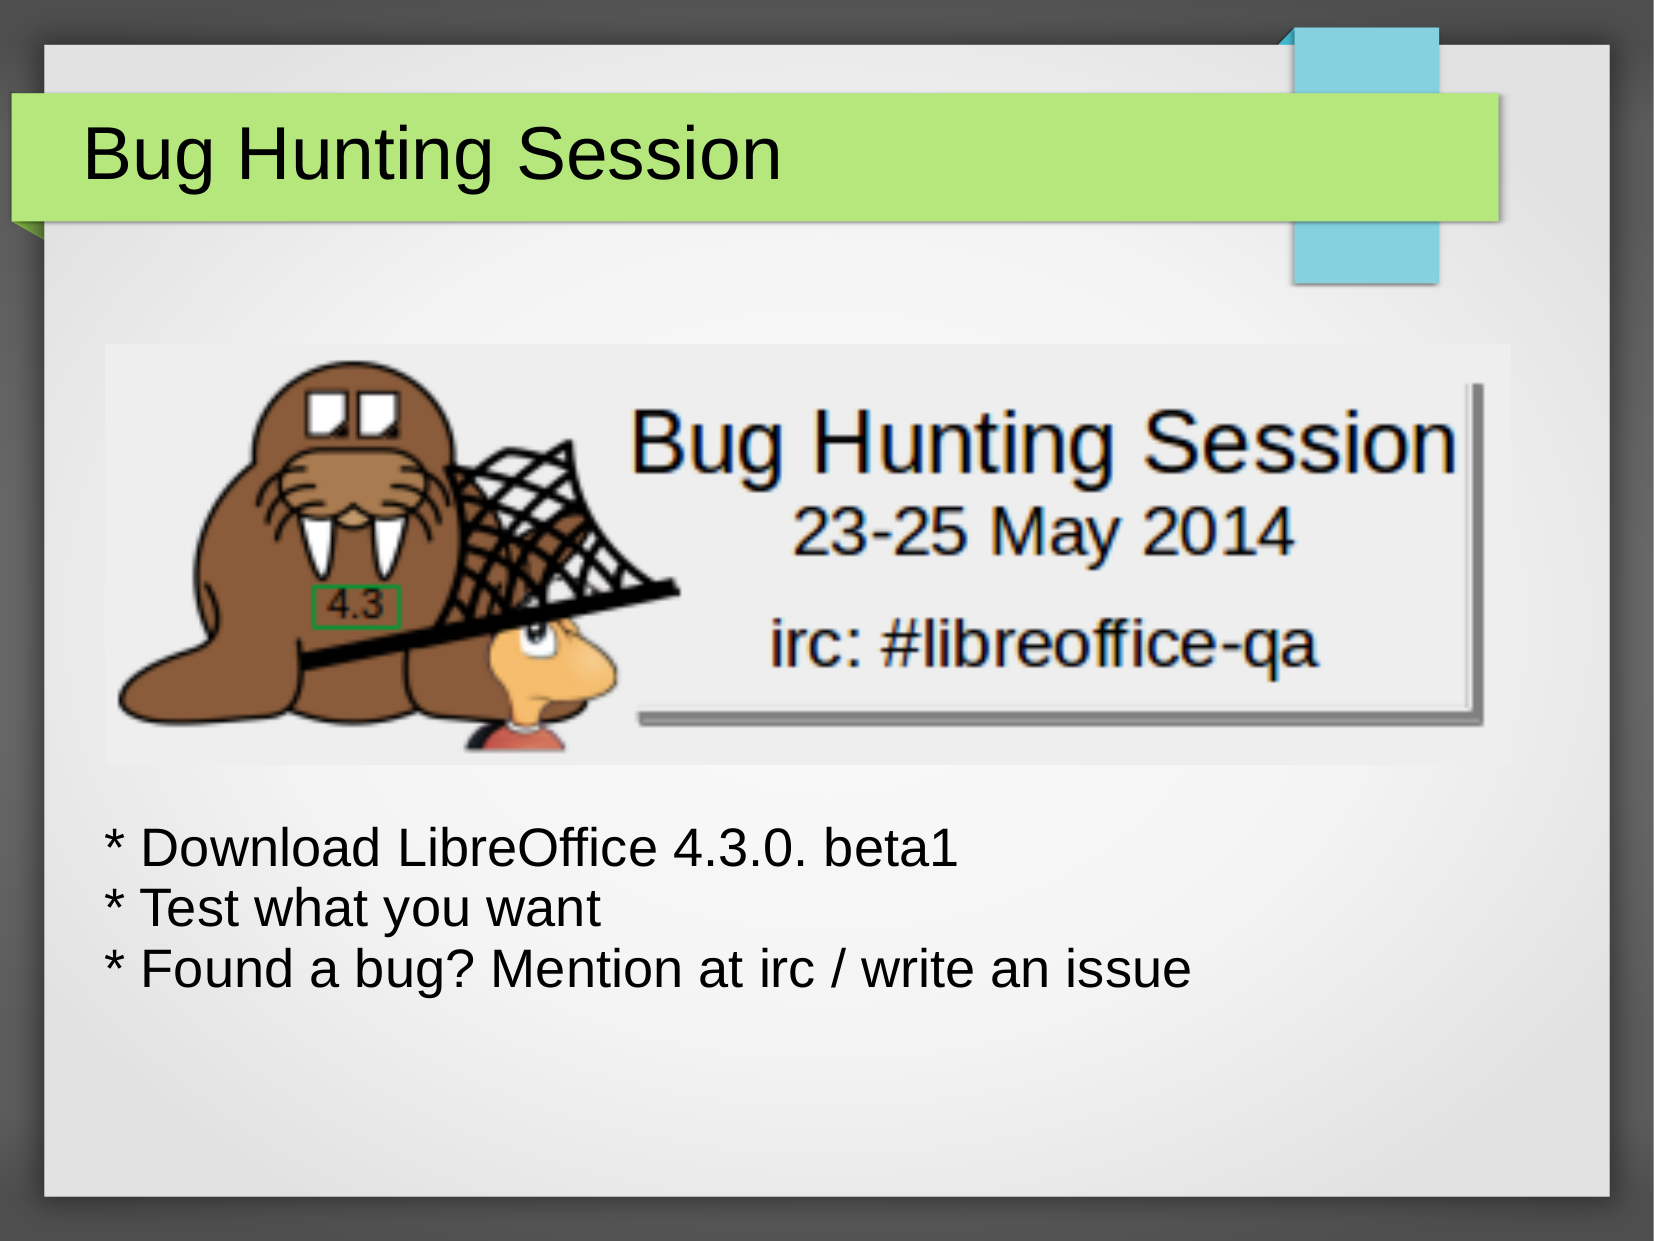

# Bug Hunting Session
* Download LibreOffice 4.3.0. beta1
* Test what you want
* Found a bug? Mention at irc / write an issue